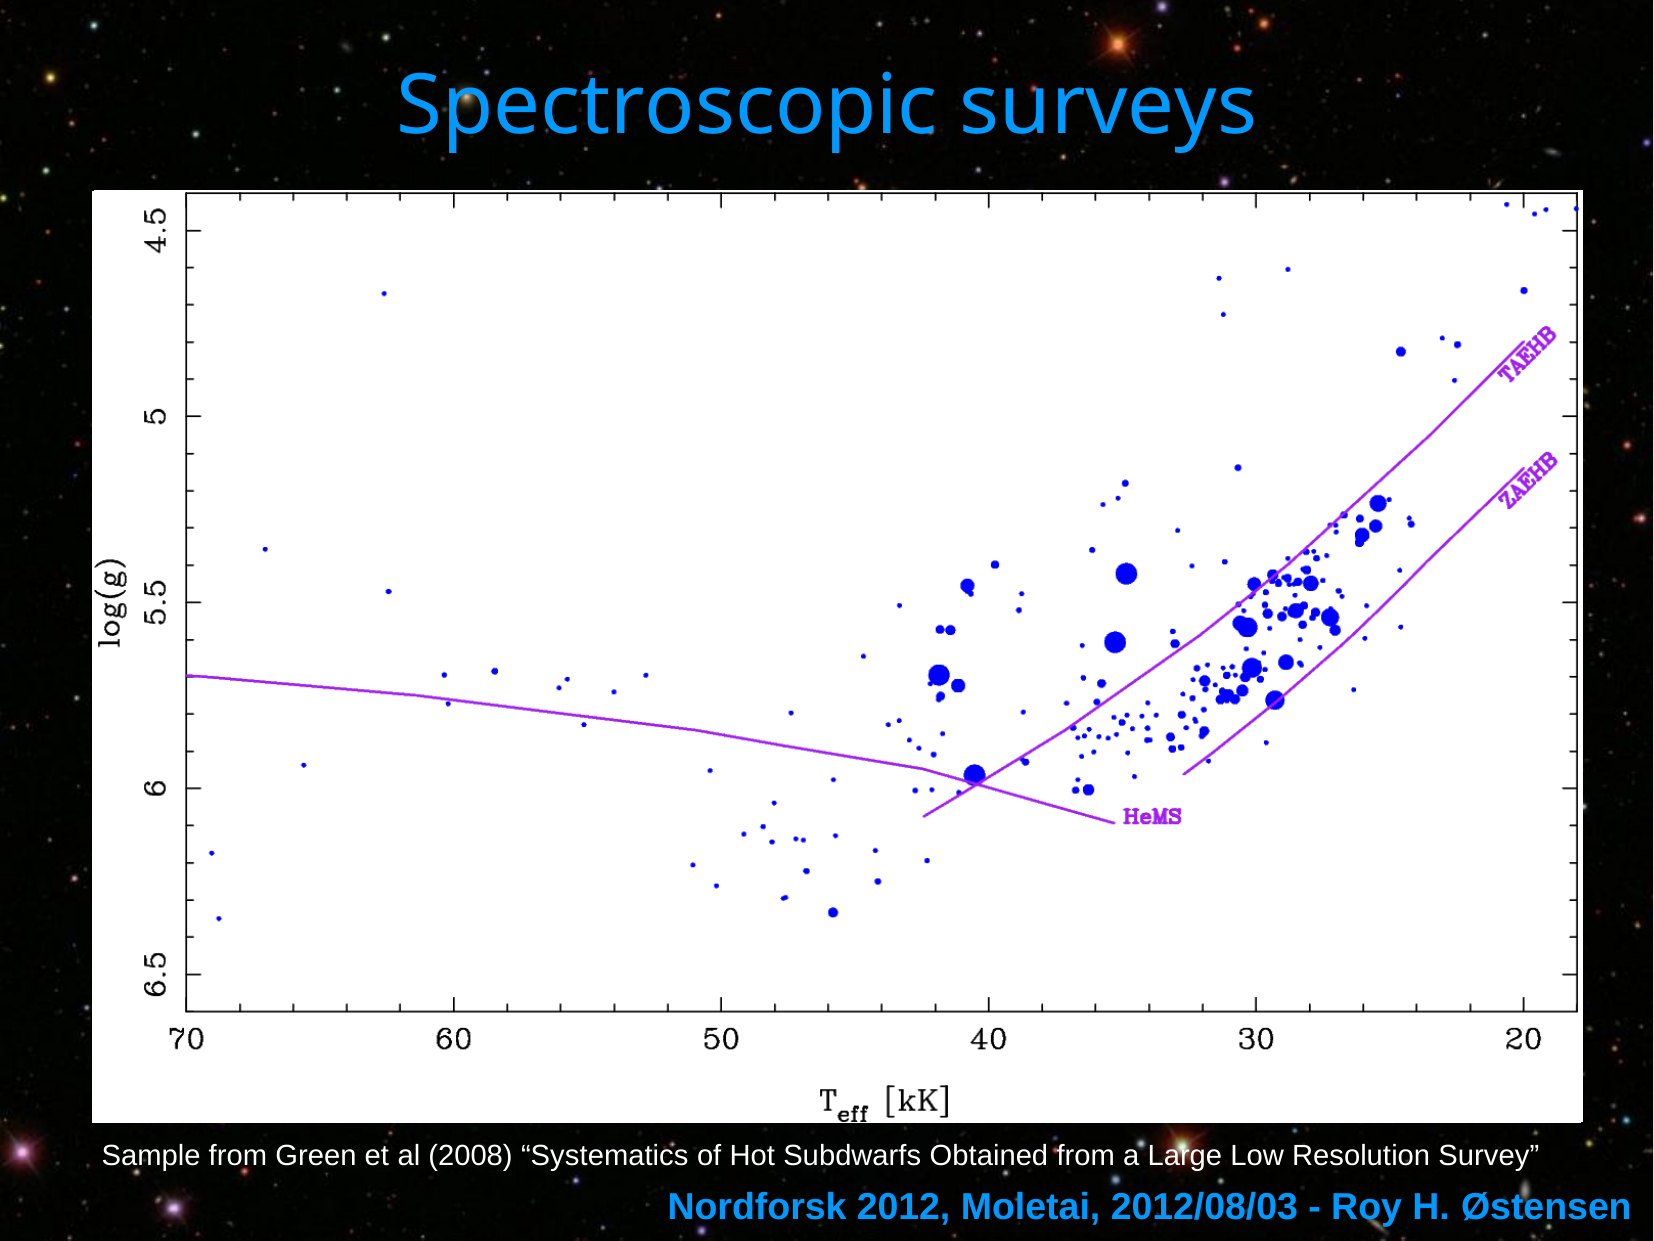

# Spectroscopic surveys
Sample from Green et al (2008) “Systematics of Hot Subdwarfs Obtained from a Large Low Resolution Survey”